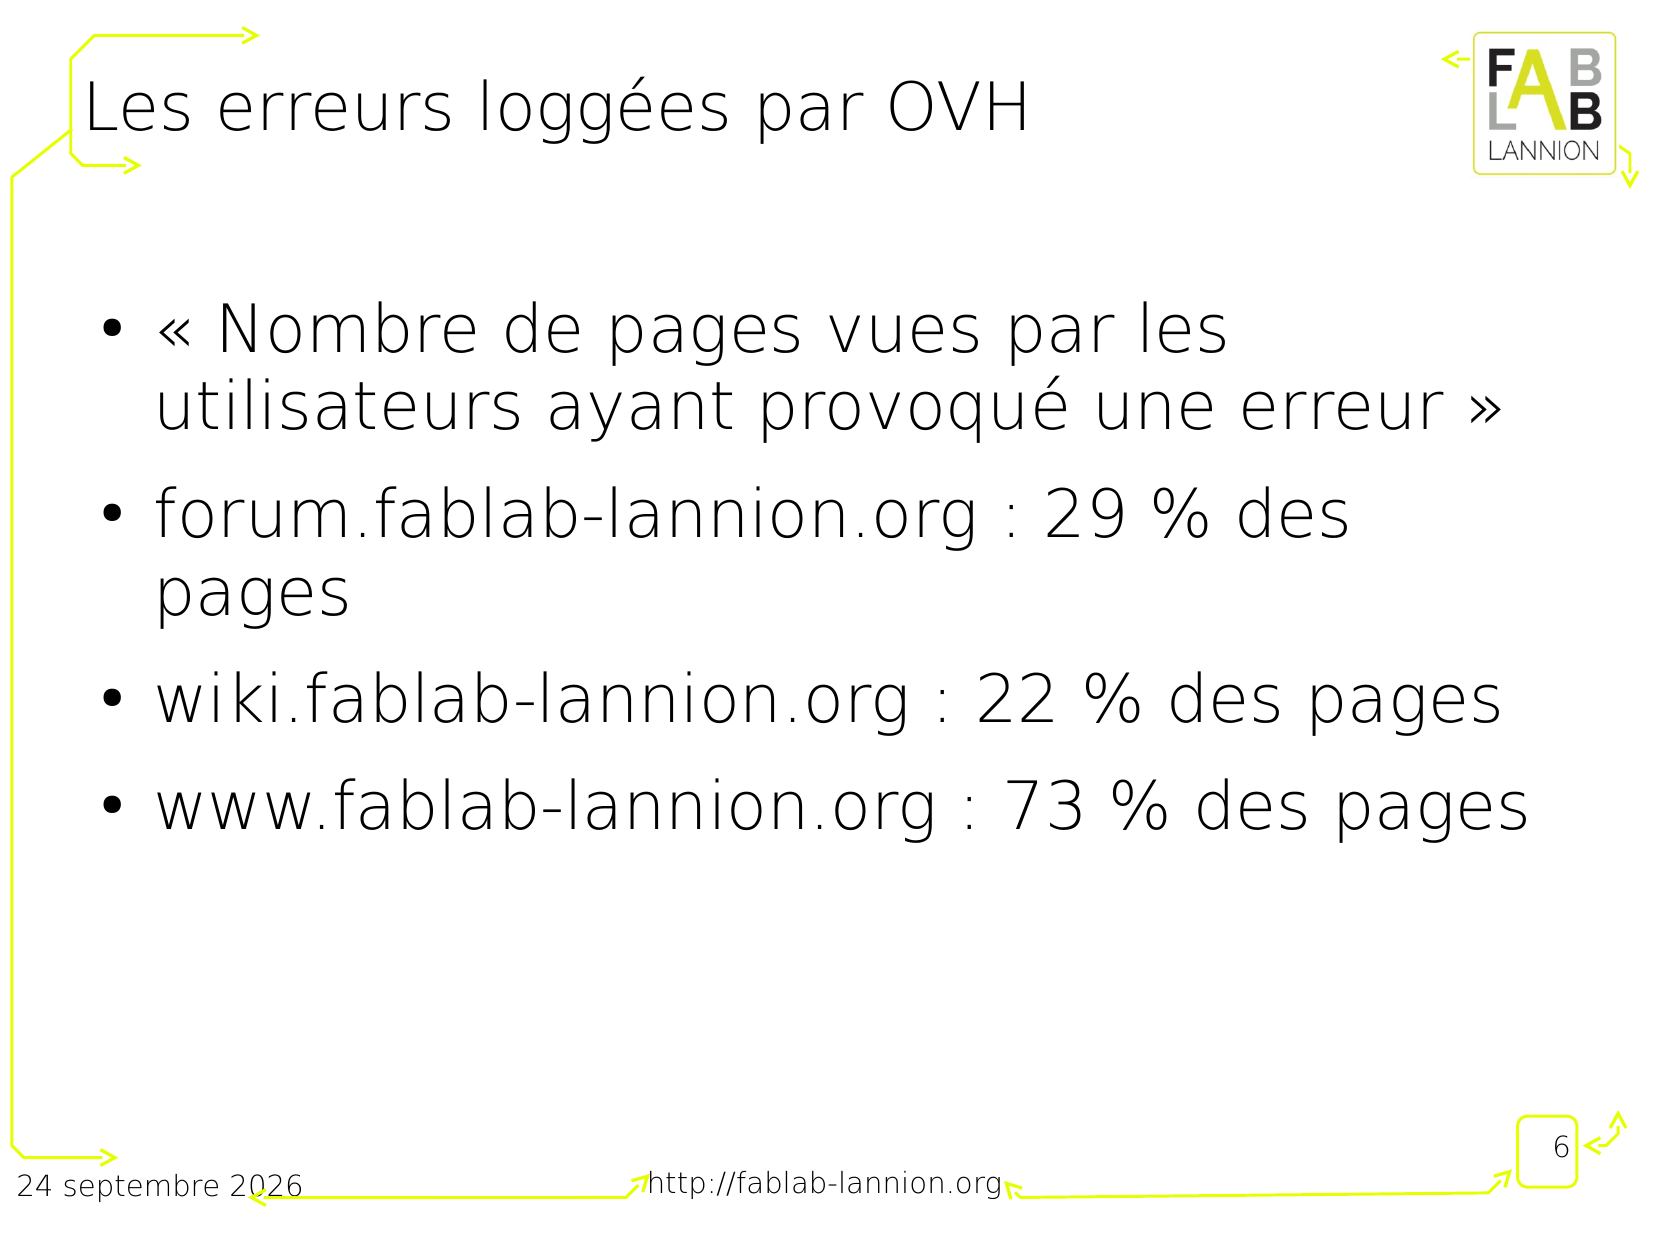

# Les erreurs loggées par OVH
« Nombre de pages vues par les utilisateurs ayant provoqué une erreur »
forum.fablab-lannion.org : 29 % des pages
wiki.fablab-lannion.org : 22 % des pages
www.fablab-lannion.org : 73 % des pages
6